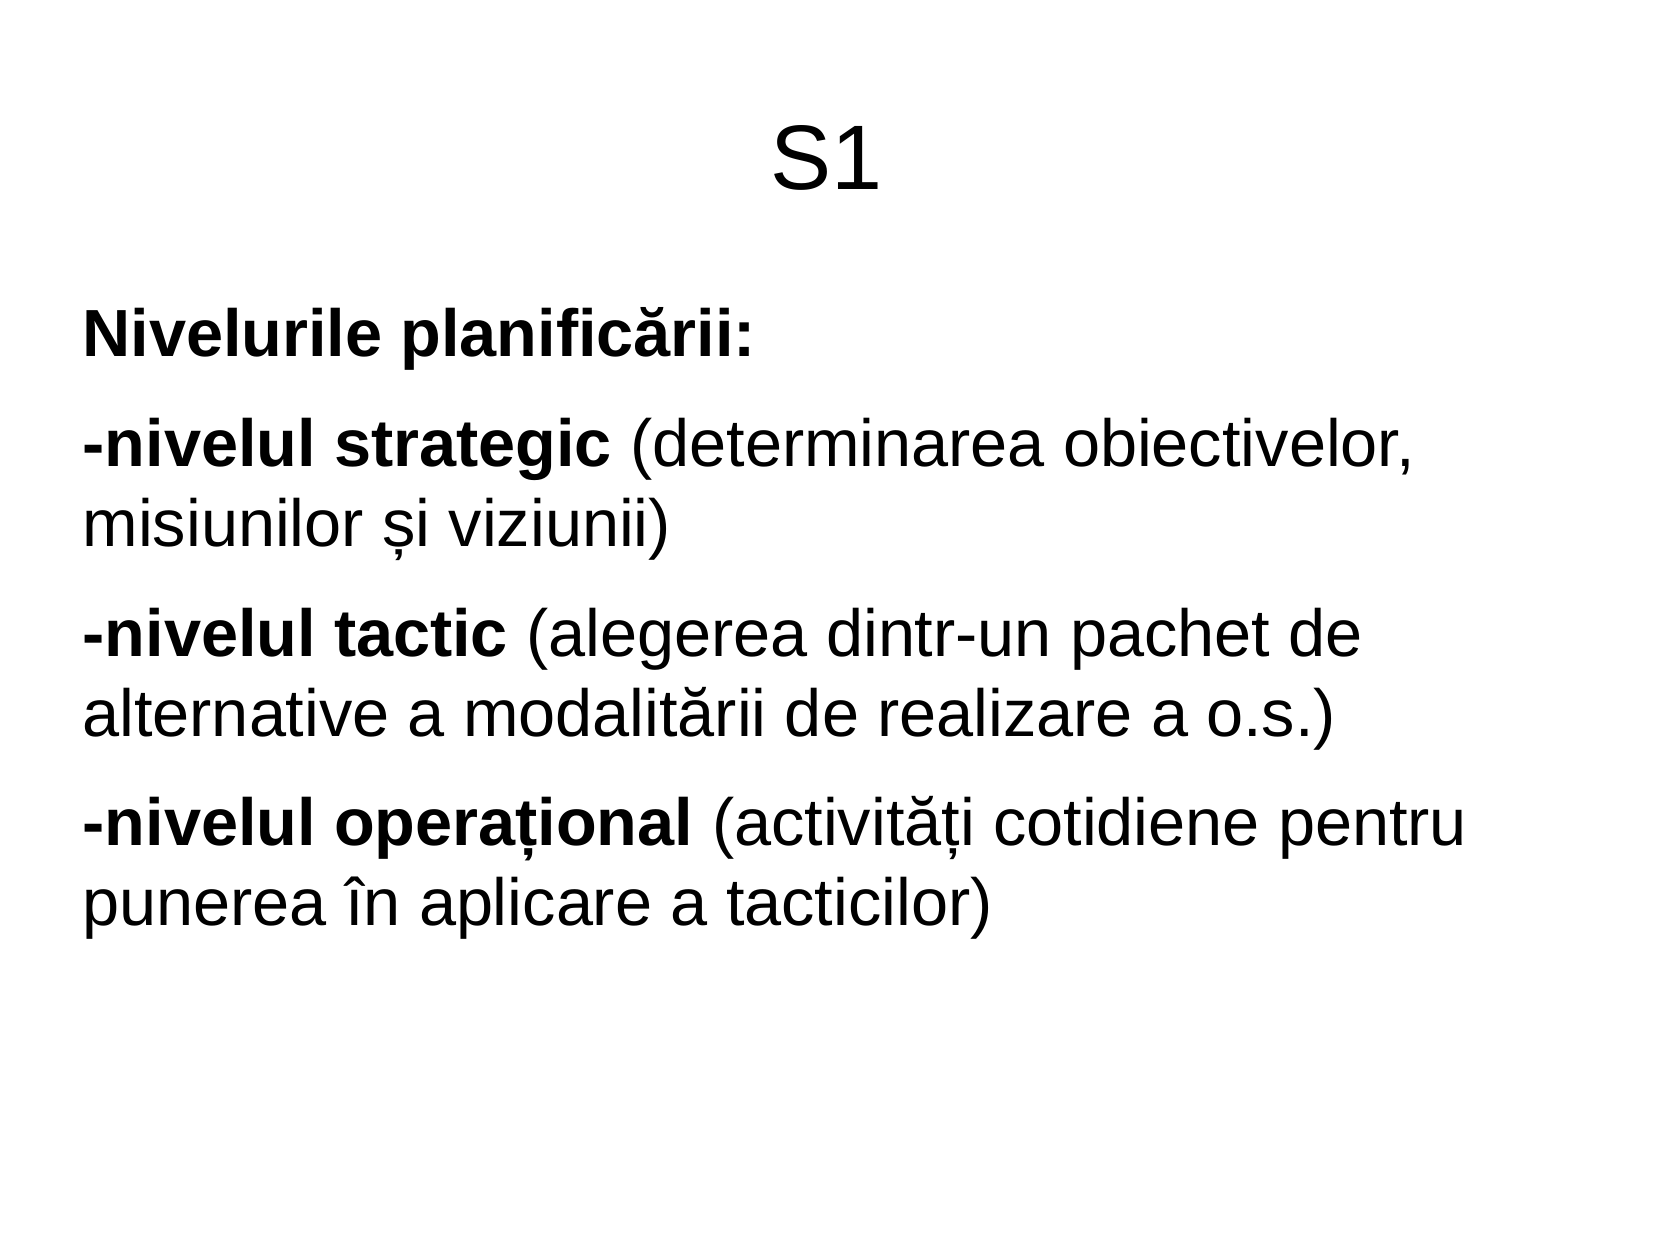

# S1
Nivelurile planificării:
-nivelul strategic (determinarea obiectivelor, misiunilor și viziunii)
-nivelul tactic (alegerea dintr-un pachet de alternative a modalitării de realizare a o.s.)
-nivelul operațional (activități cotidiene pentru punerea în aplicare a tacticilor)